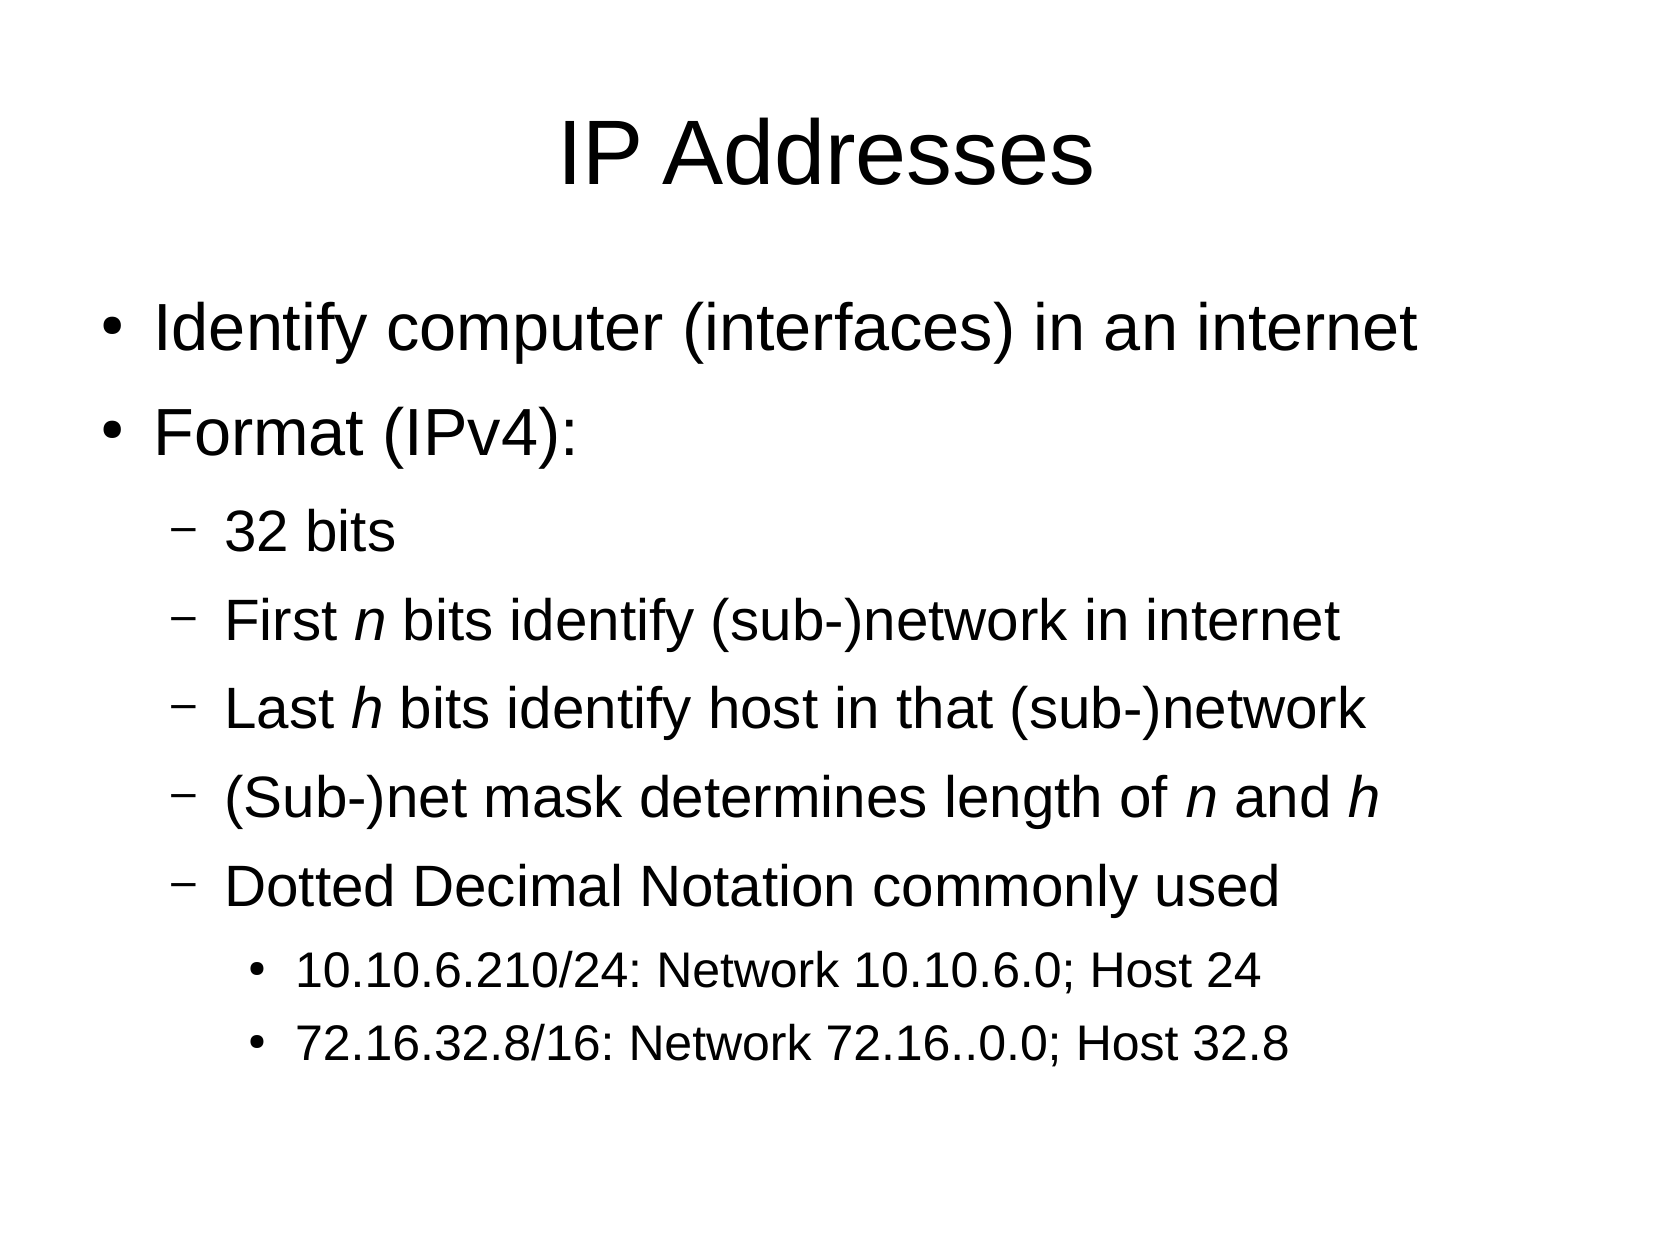

# IP Addresses
Identify computer (interfaces) in an internet
Format (IPv4):
32 bits
First n bits identify (sub-)network in internet
Last h bits identify host in that (sub-)network
(Sub-)net mask determines length of n and h
Dotted Decimal Notation commonly used
10.10.6.210/24: Network 10.10.6.0; Host 24
72.16.32.8/16: Network 72.16..0.0; Host 32.8